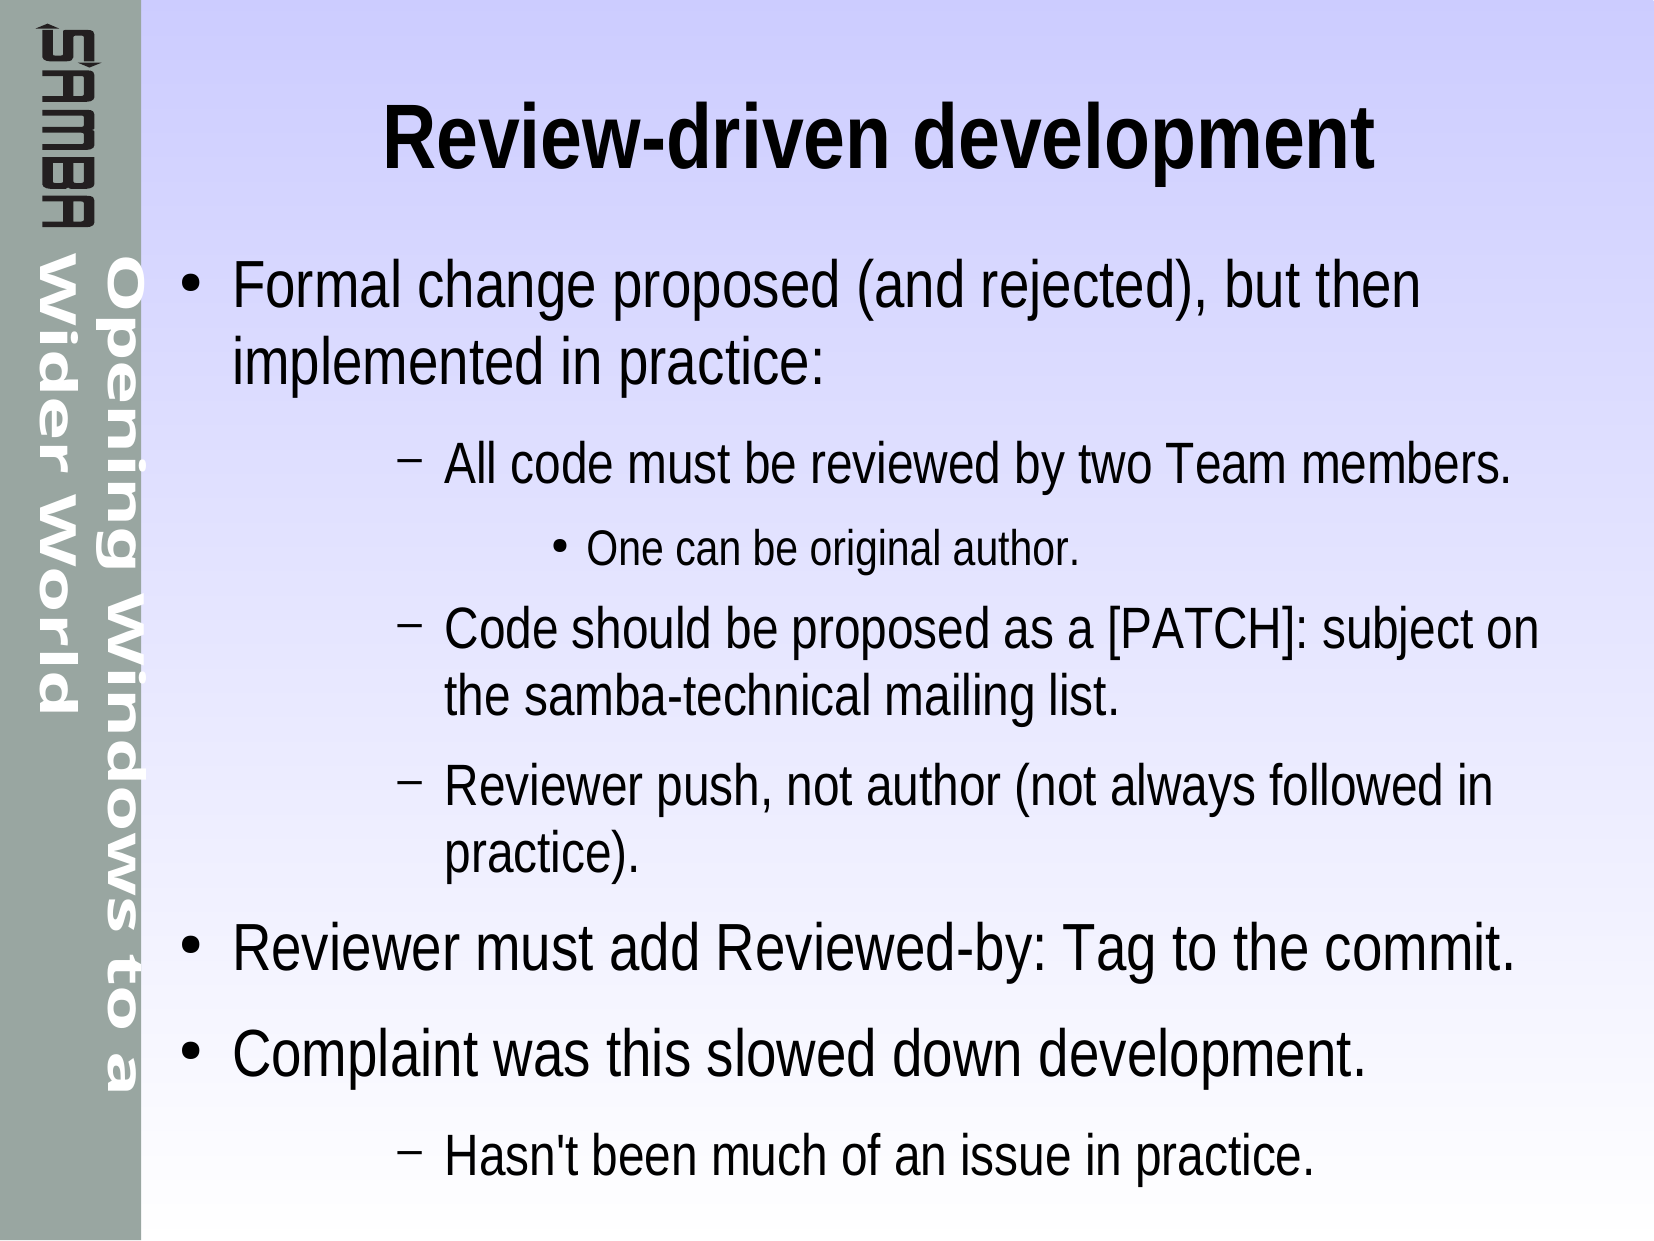

# Review-driven development
Formal change proposed (and rejected), but then implemented in practice:
All code must be reviewed by two Team members.
One can be original author.
Code should be proposed as a [PATCH]: subject on the samba-technical mailing list.
Reviewer push, not author (not always followed in practice).
Reviewer must add Reviewed-by: Tag to the commit.
Complaint was this slowed down development.
Hasn't been much of an issue in practice.